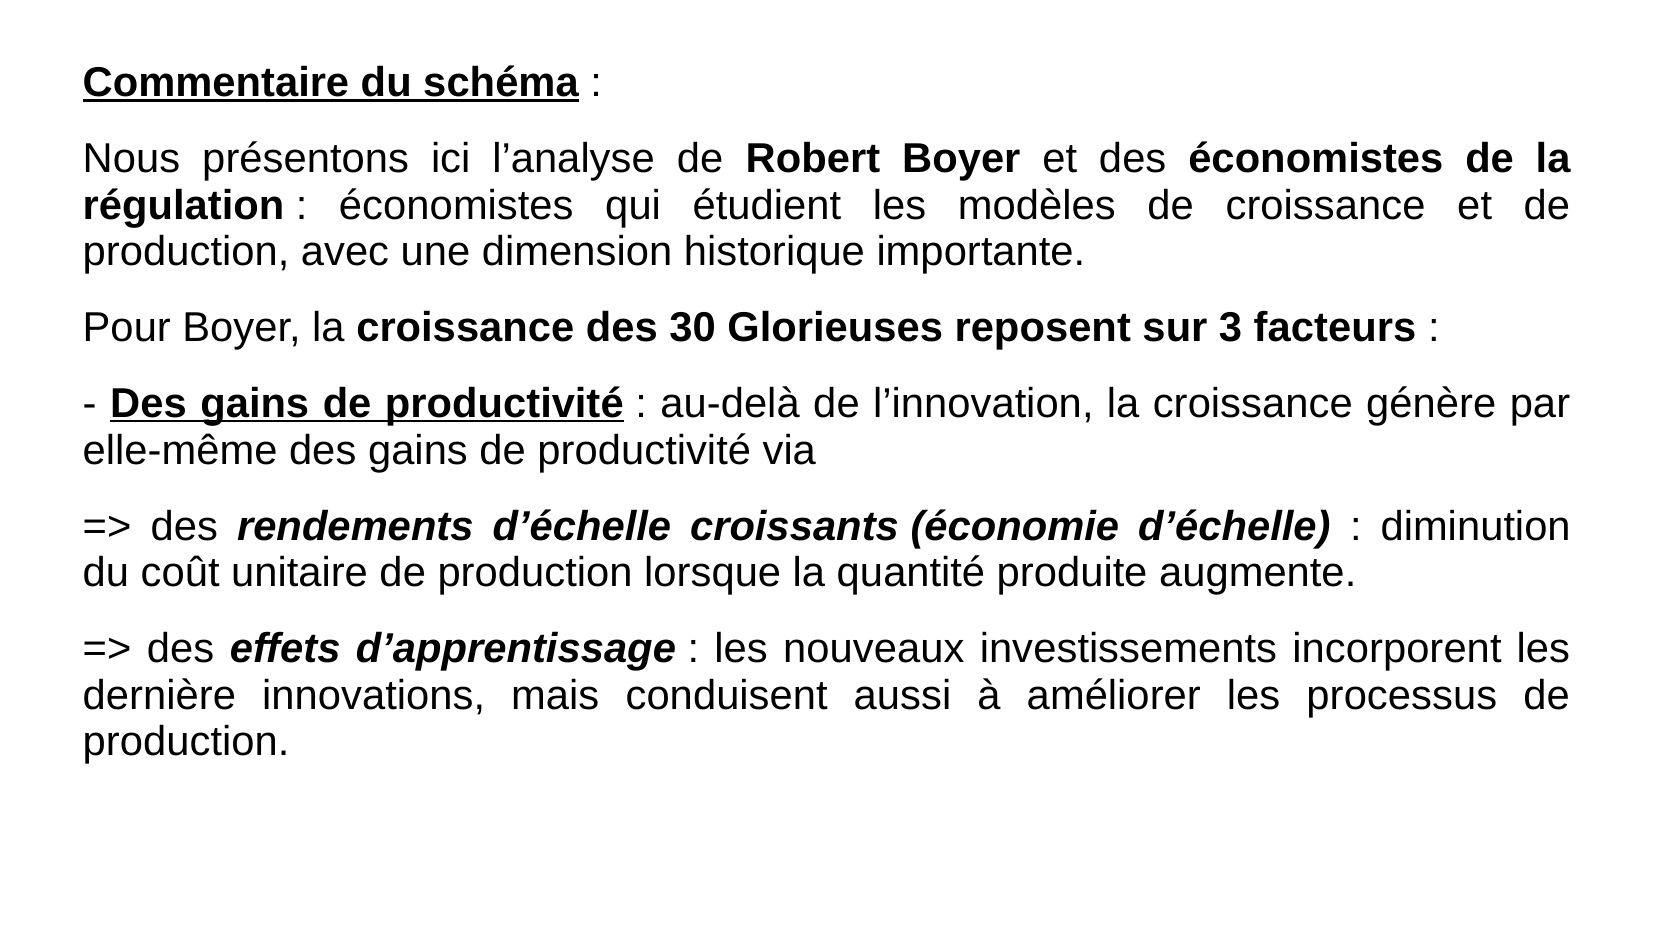

# Commentaire du schéma :
Nous présentons ici l’analyse de Robert Boyer et des économistes de la régulation : économistes qui étudient les modèles de croissance et de production, avec une dimension historique importante.
Pour Boyer, la croissance des 30 Glorieuses reposent sur 3 facteurs :
- Des gains de productivité : au-delà de l’innovation, la croissance génère par elle-même des gains de productivité via
=> des rendements d’échelle croissants (économie d’échelle) : diminution du coût unitaire de production lorsque la quantité produite augmente.
=> des effets d’apprentissage : les nouveaux investissements incorporent les dernière innovations, mais conduisent aussi à améliorer les processus de production.